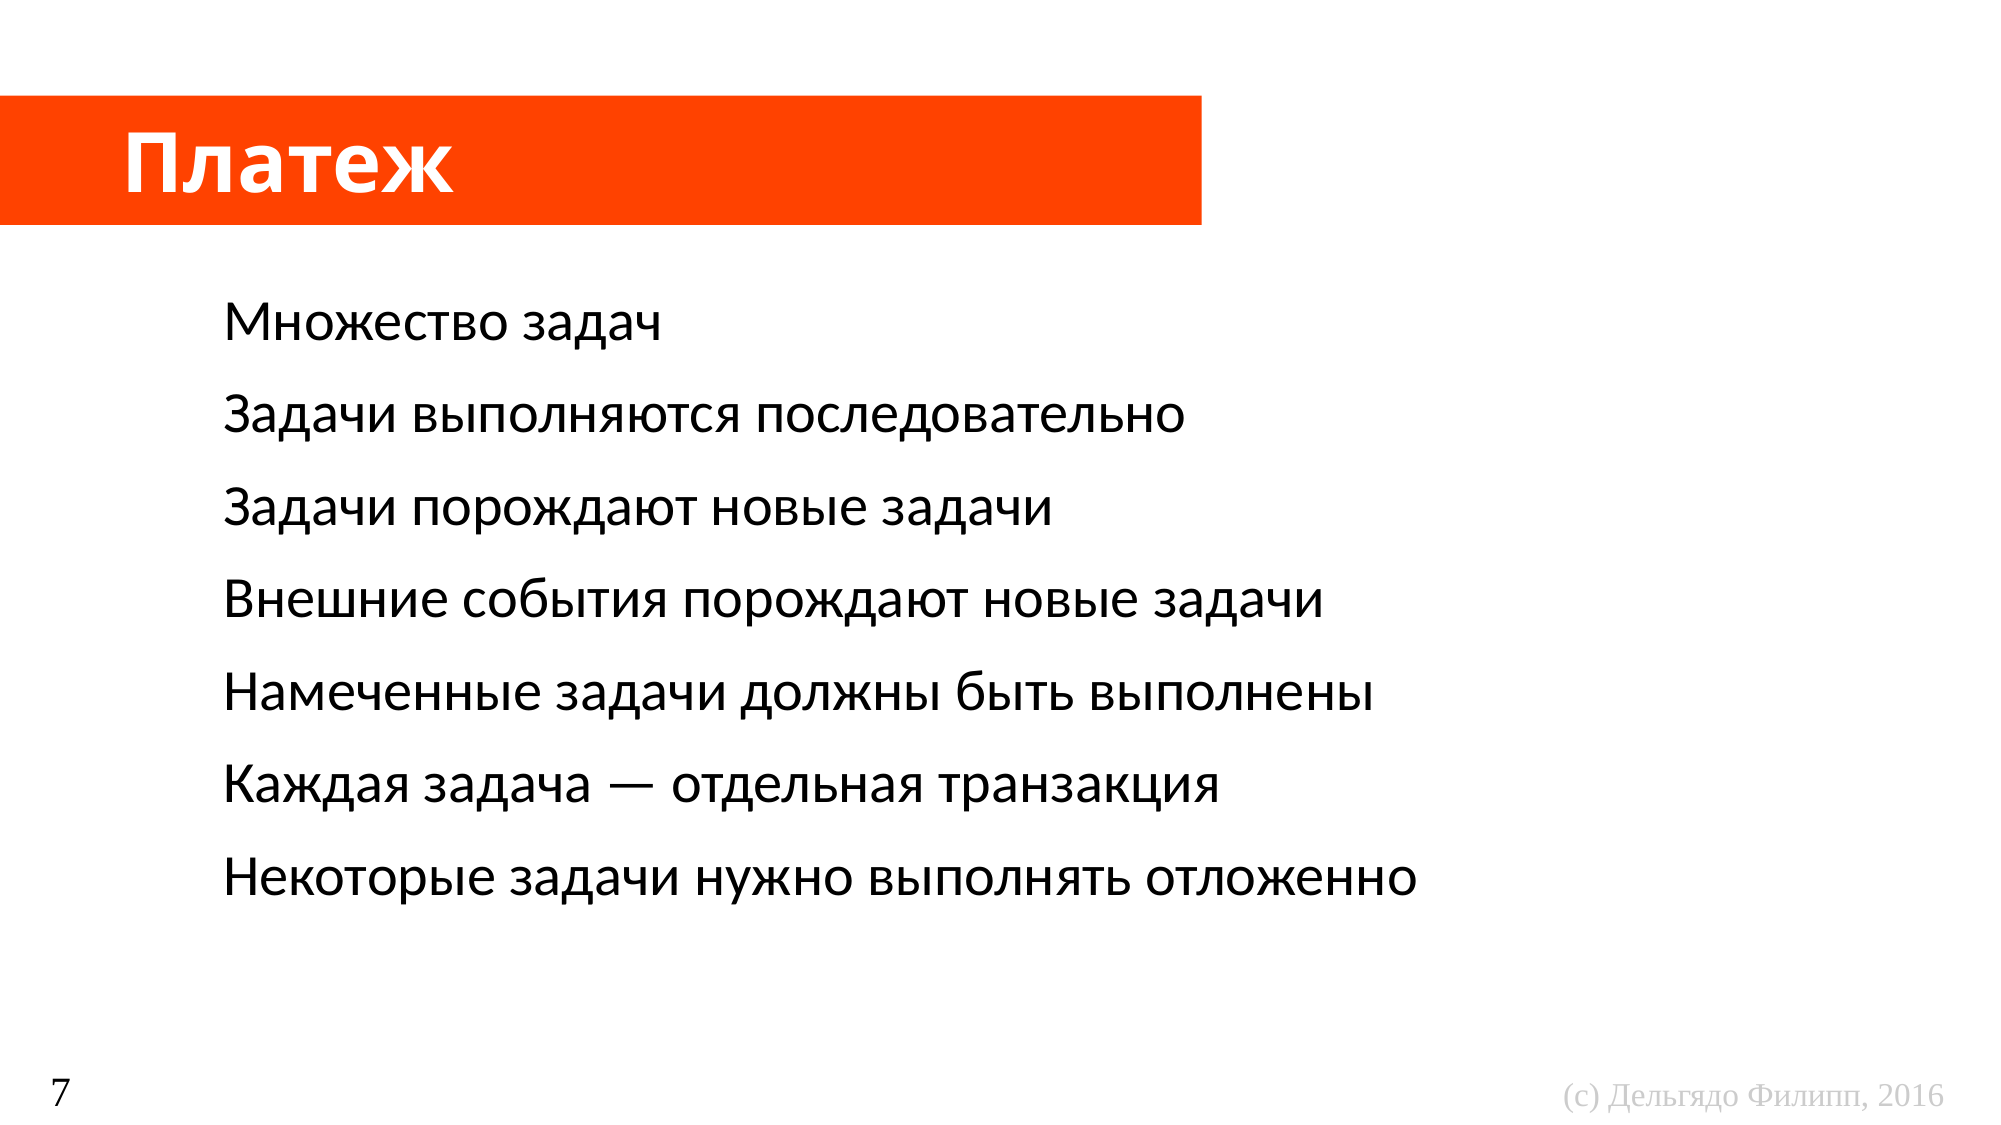

# Платеж
Множество задач
Задачи выполняются последовательно
Задачи порождают новые задачи
Внешние события порождают новые задачи
Намеченные задачи должны быть выполнены
Каждая задача — отдельная транзакция
Некоторые задачи нужно выполнять отложенно
7
(c) Дельгядо Филипп, 2016